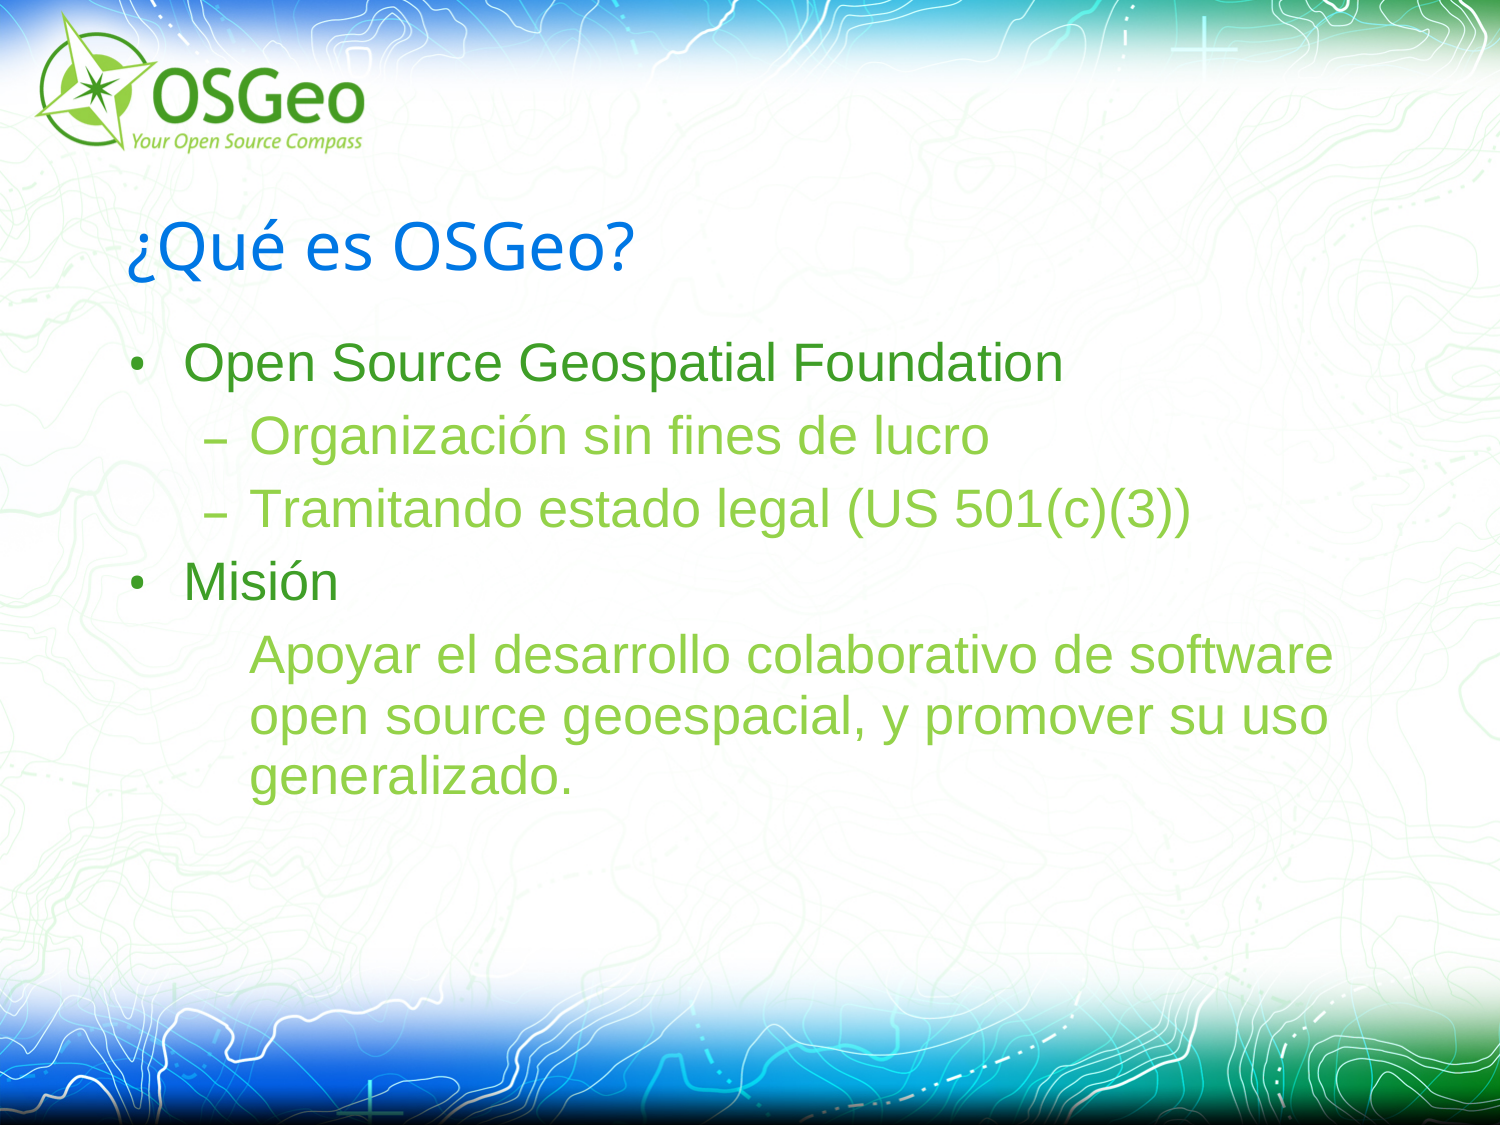

# ¿Qué es OSGeo?
Open Source Geospatial Foundation
Organización sin fines de lucro
Tramitando estado legal (US 501(c)(3))
Misión
Apoyar el desarrollo colaborativo de software open source geoespacial, y promover su uso generalizado.